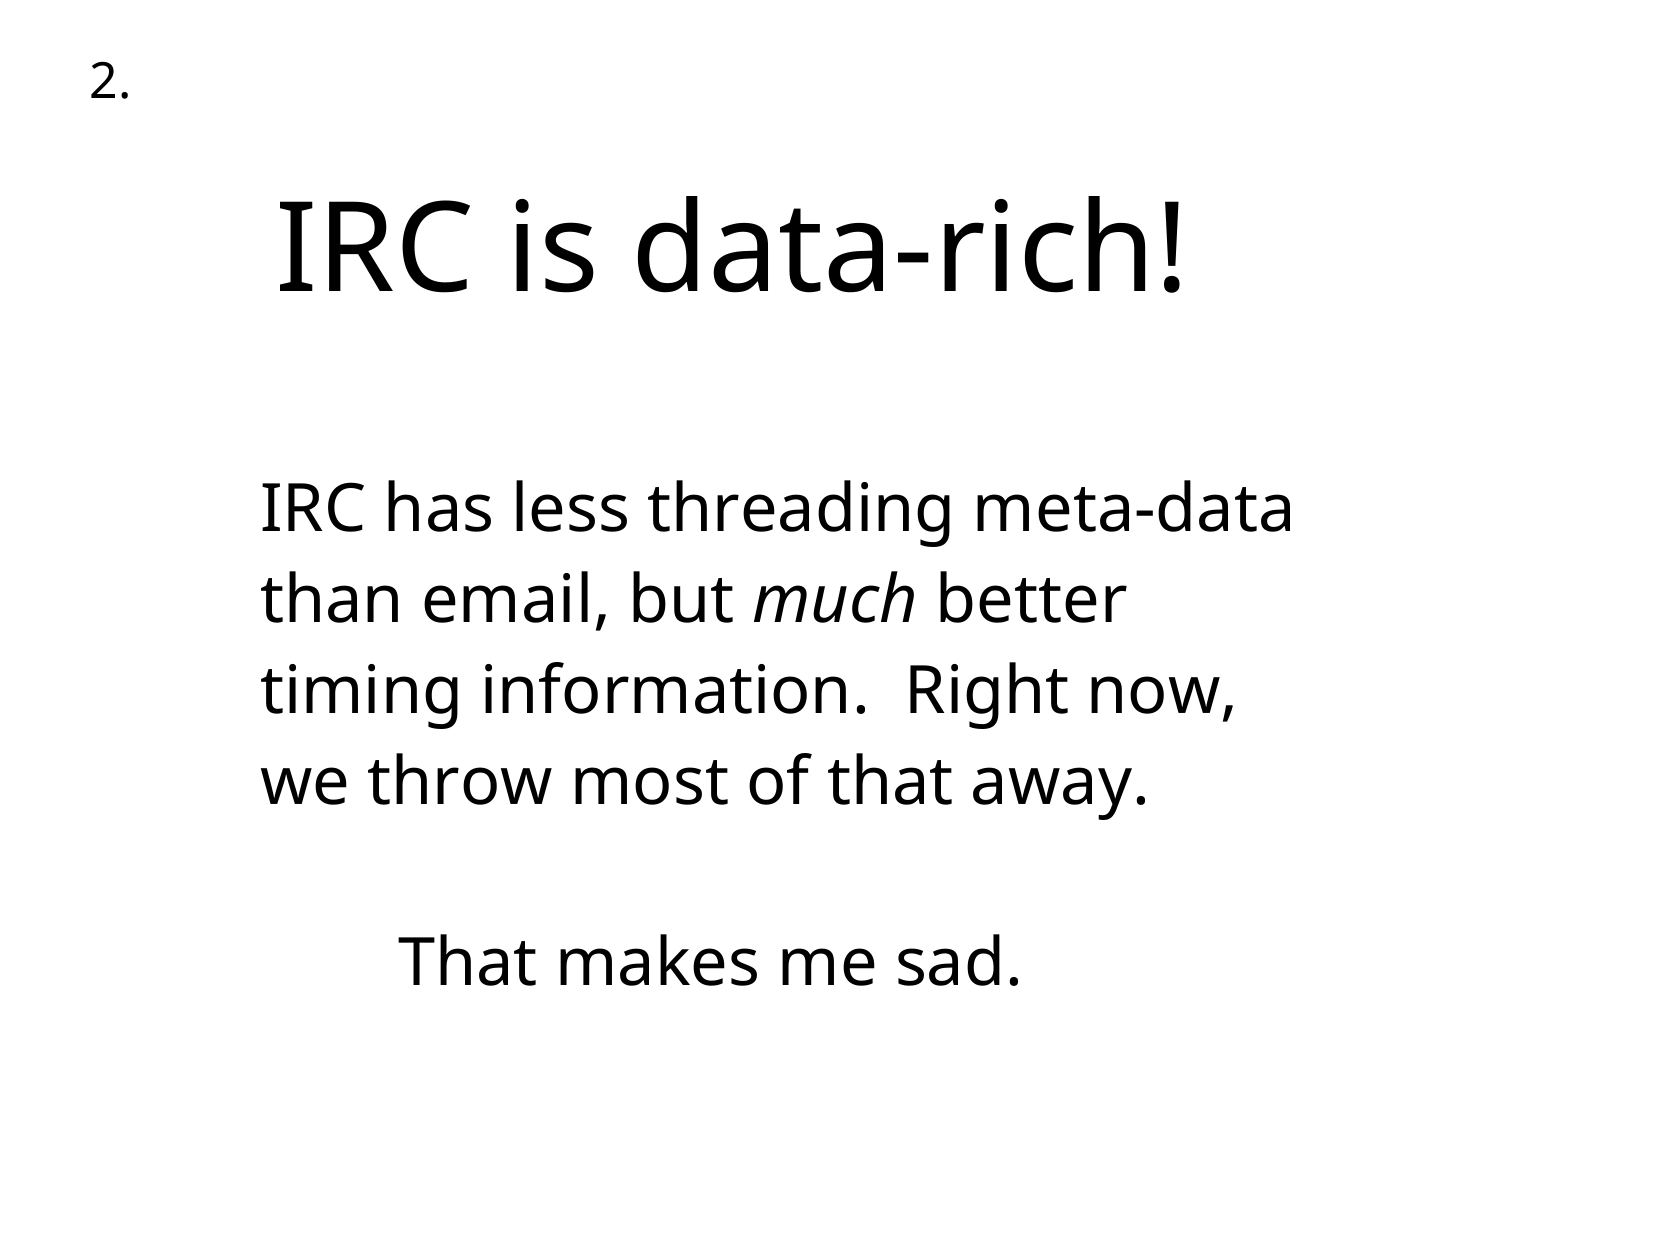

2.
IRC is data-rich!
IRC has less threading meta-data
than email, but much better
timing information. Right now,
we throw most of that away.
 That makes me sad.